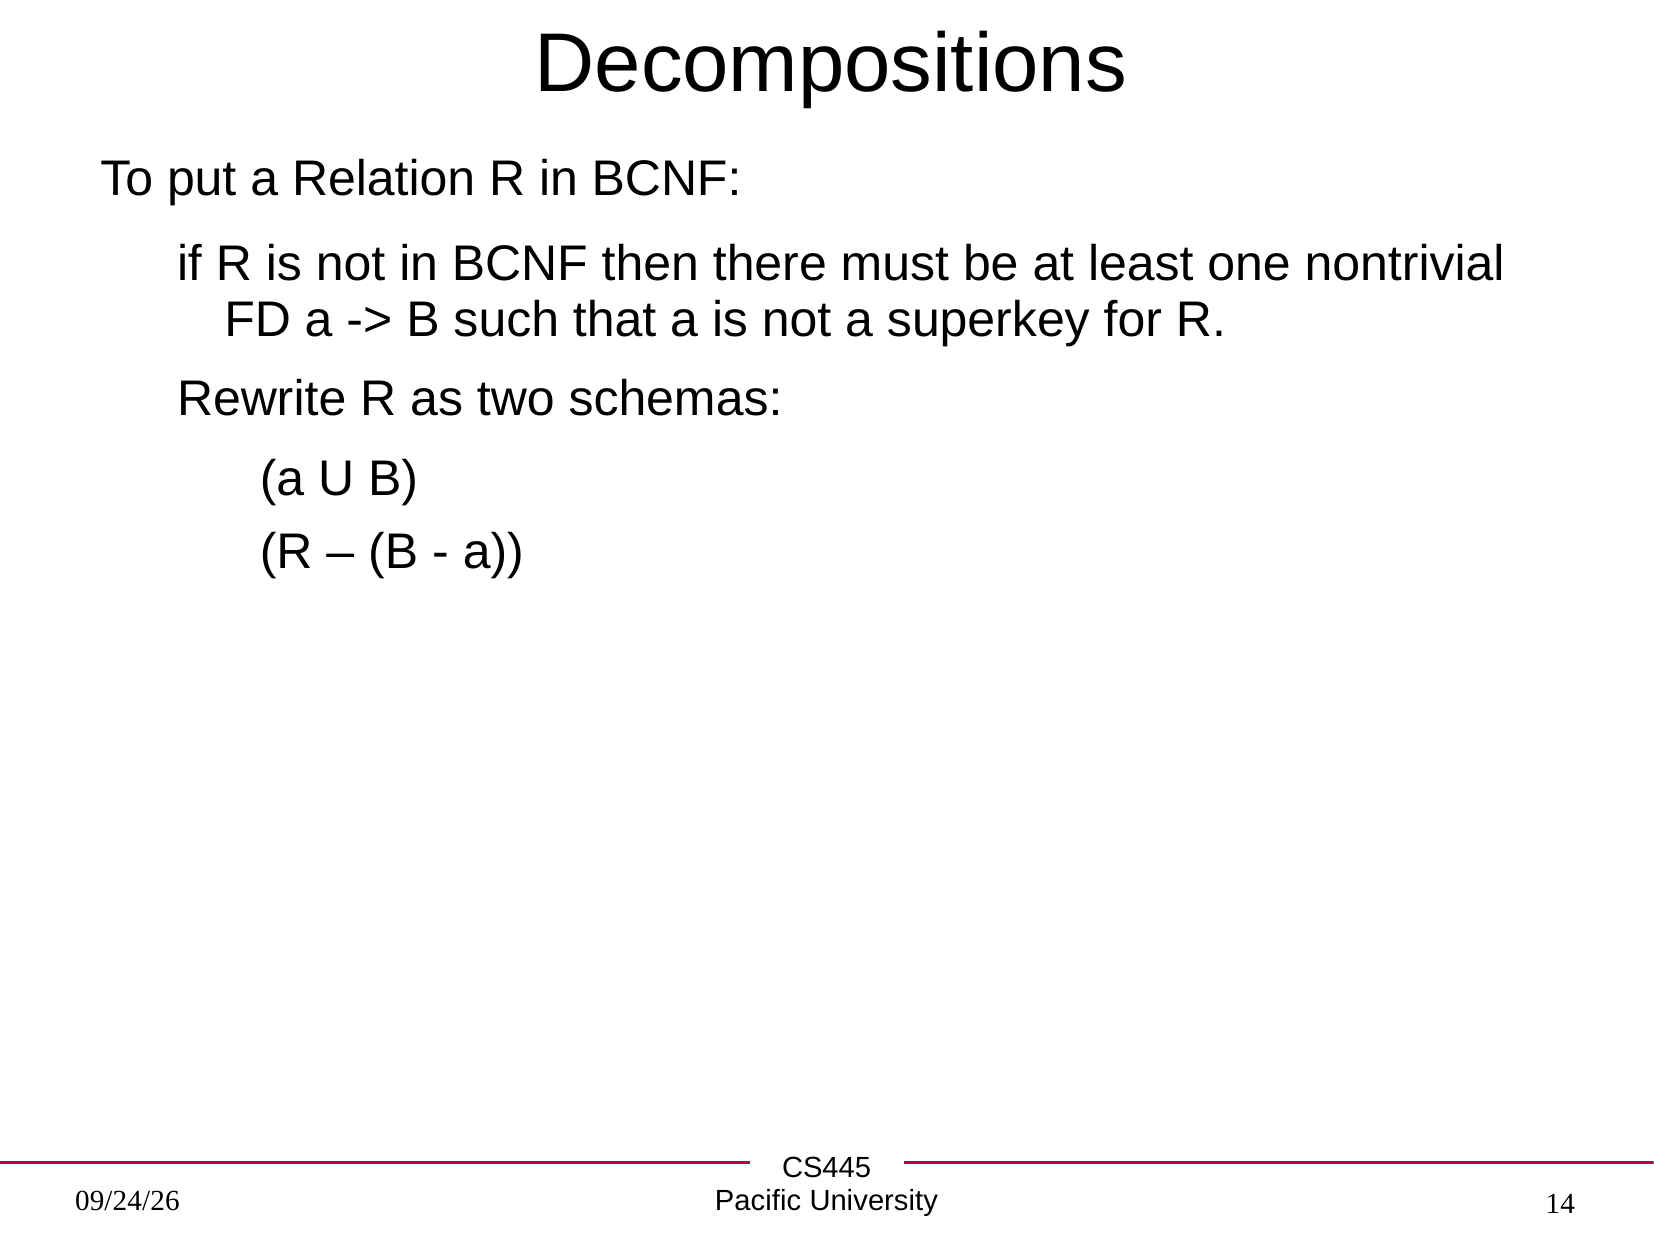

# Decompositions
To put a Relation R in BCNF:
if R is not in BCNF then there must be at least one nontrivial FD a -> B such that a is not a superkey for R.
Rewrite R as two schemas:
(a U B)
(R – (B - a))